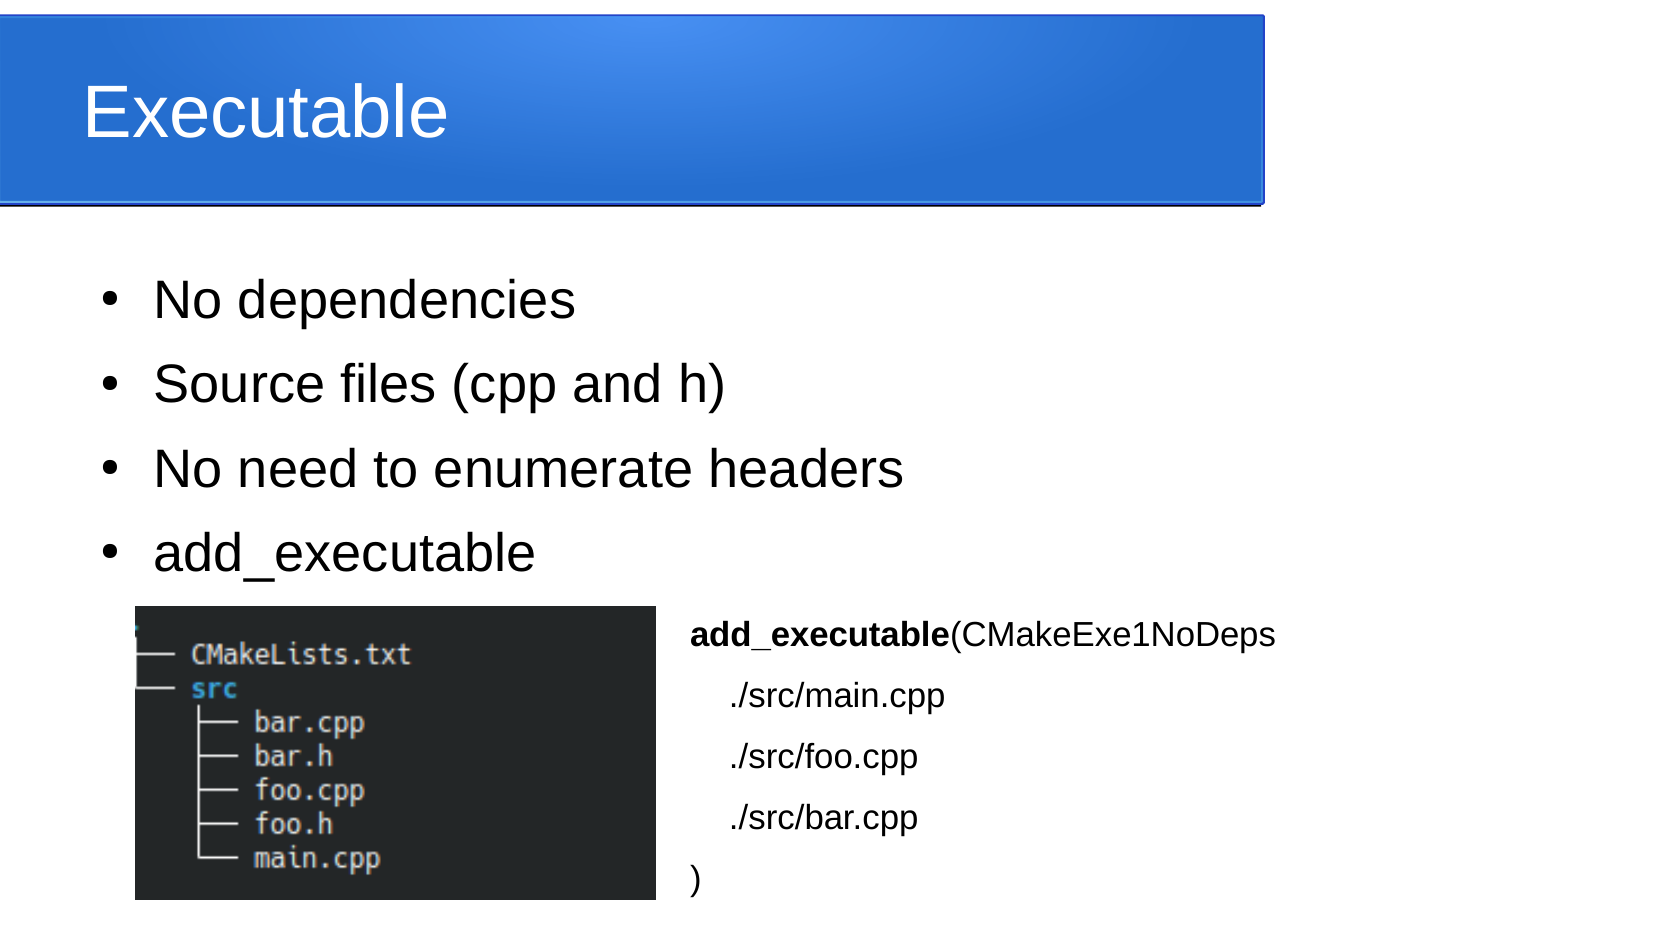

# Executable
No dependencies
Source files (cpp and h)
No need to enumerate headers
add_executable
add_executable(CMakeExe1NoDeps
 ./src/main.cpp
 ./src/foo.cpp
 ./src/bar.cpp
)